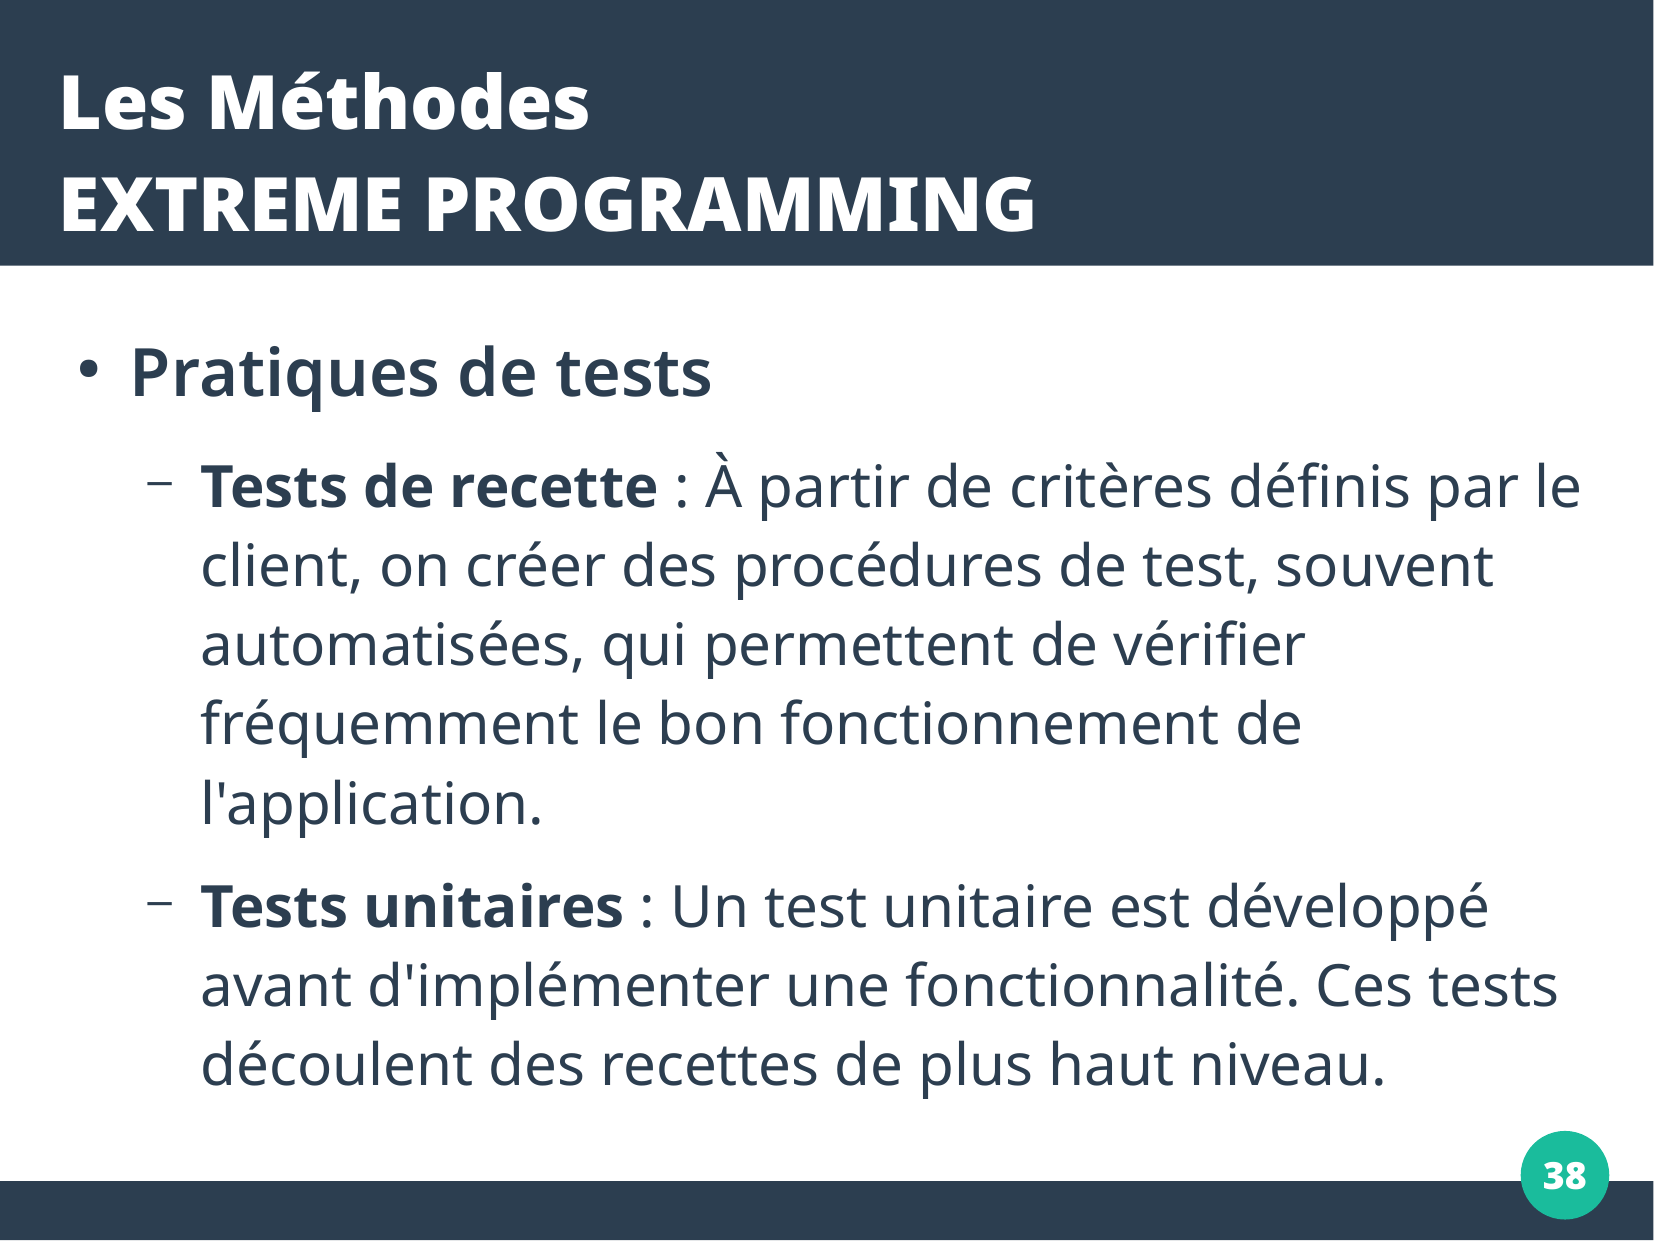

# Les Méthodes EXTREME PROGRAMMING
Pratiques de tests
Tests de recette : À partir de critères définis par le client, on créer des procédures de test, souvent automatisées, qui permettent de vérifier fréquemment le bon fonctionnement de l'application.
Tests unitaires : Un test unitaire est développé avant d'implémenter une fonctionnalité. Ces tests découlent des recettes de plus haut niveau.
38